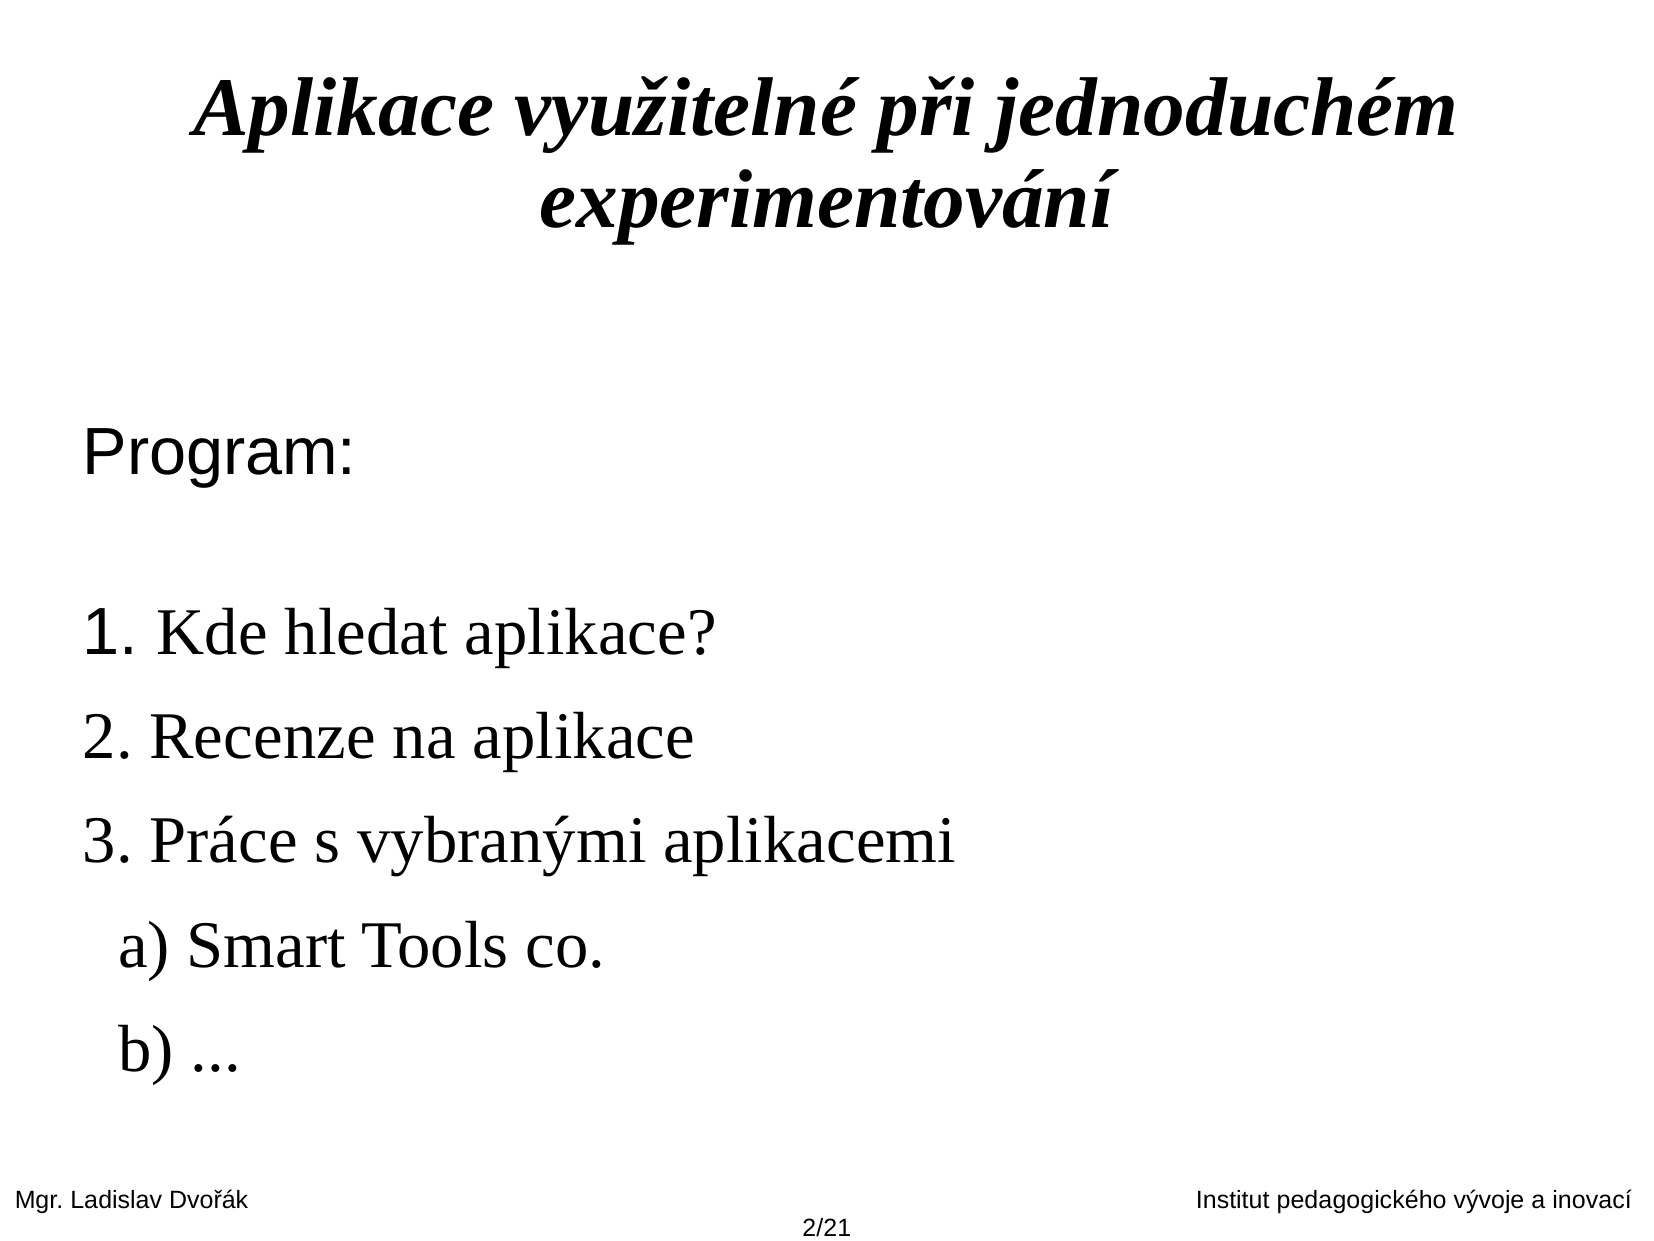

# Aplikace využitelné při jednoduchém experimentování
Program:
 Kde hledat aplikace?
 Recenze na aplikace
 Práce s vybranými aplikacemi
 Smart Tools co.
 ...
Mgr. Ladislav Dvořák													Institut pedagogického vývoje a inovací